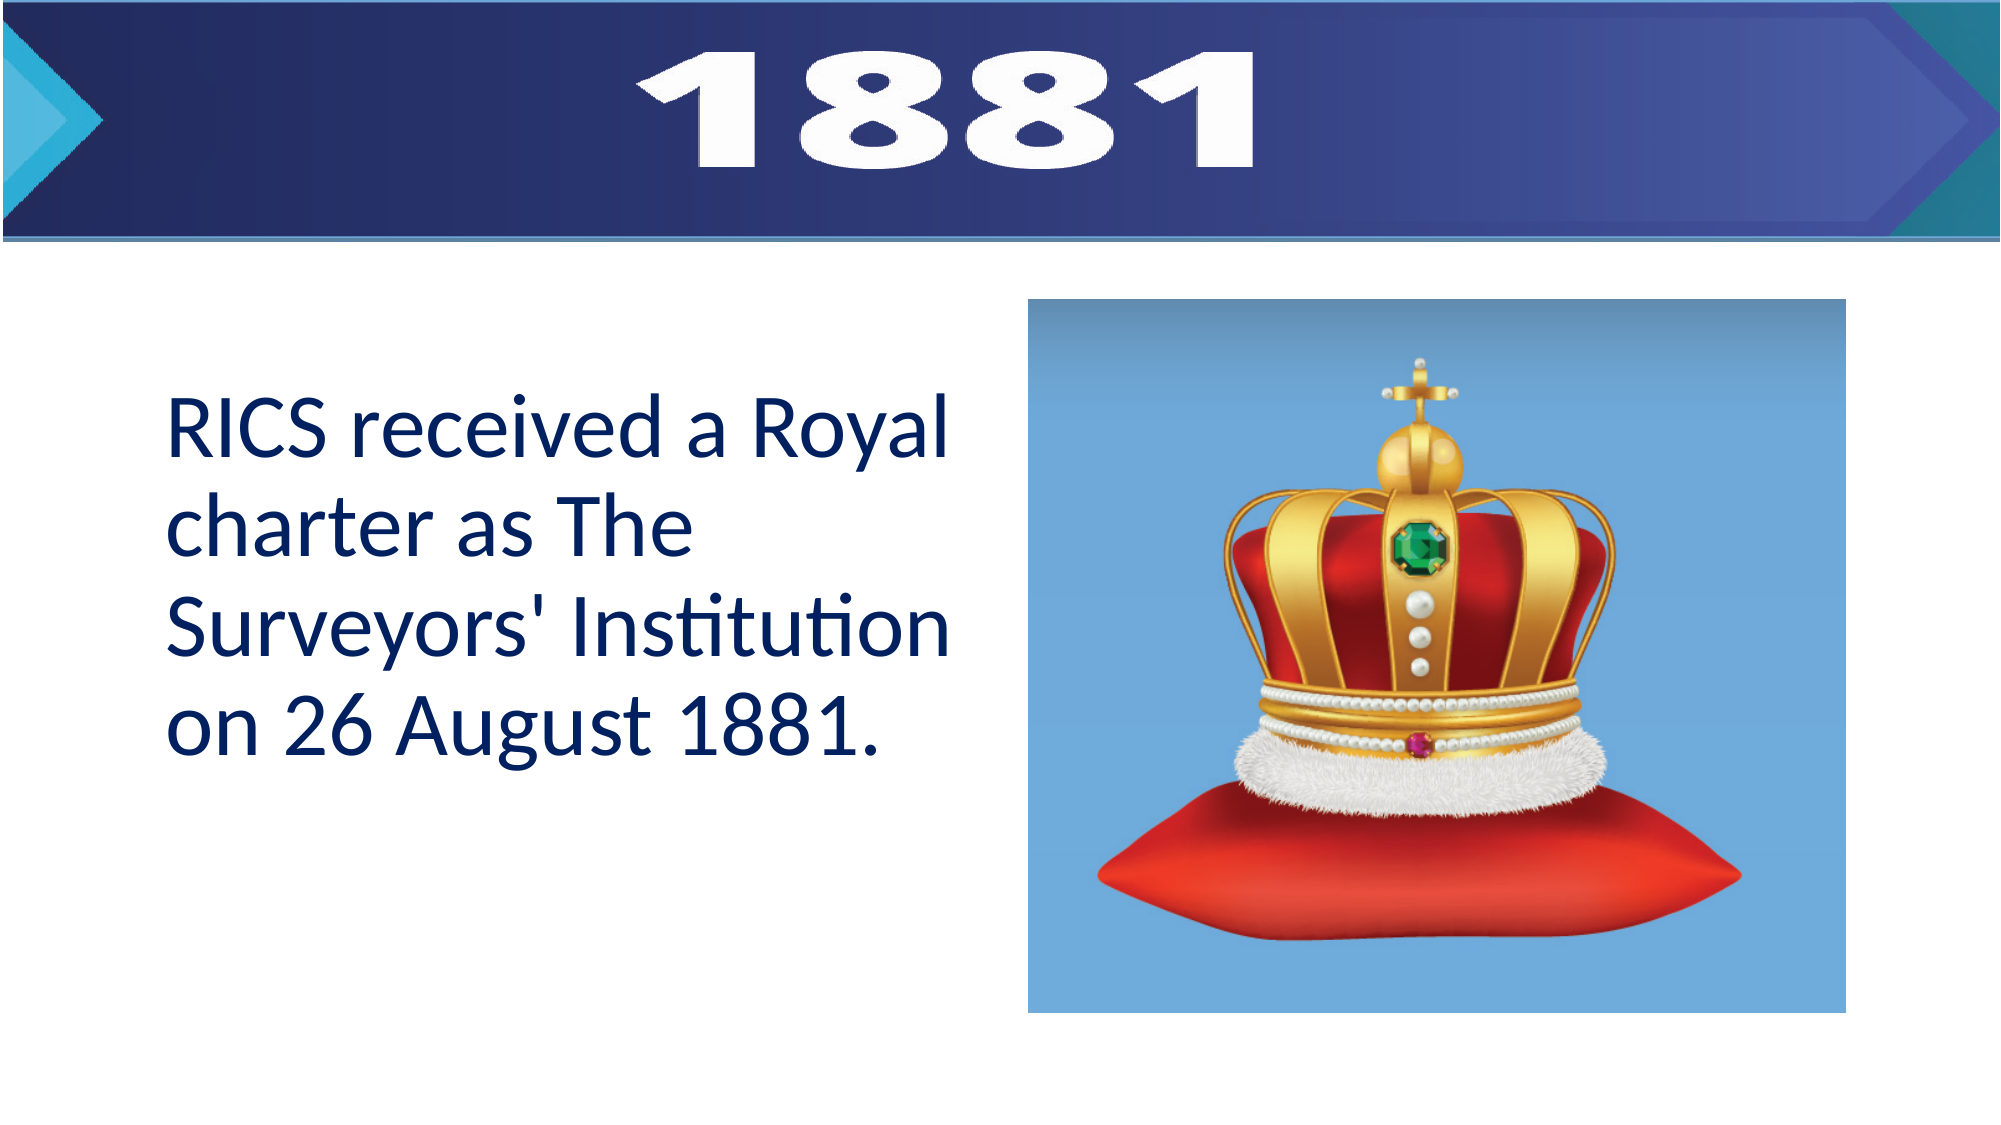

# RICS received a Royal charter as The Surveyors' Institution on 26 August 1881.